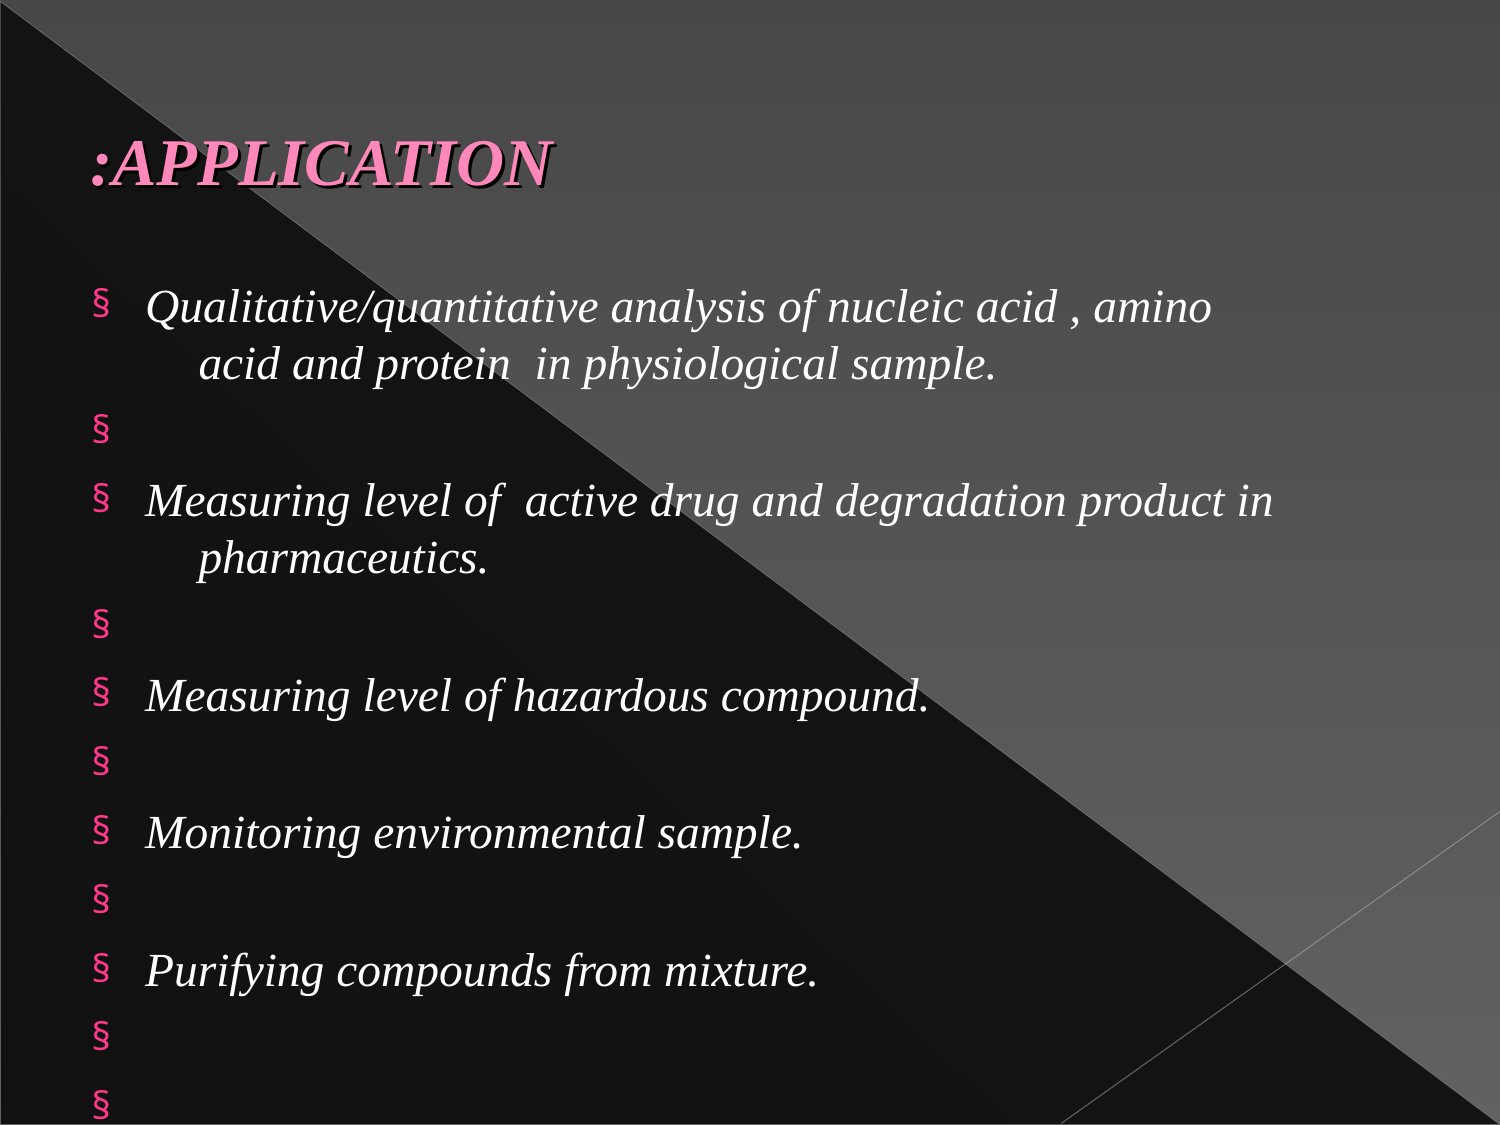

# APPLICATION:
Qualitative/quantitative analysis of nucleic acid , amino acid and protein in physiological sample.
Measuring level of active drug and degradation product in pharmaceutics.
Measuring level of hazardous compound.
Monitoring environmental sample.
Purifying compounds from mixture.